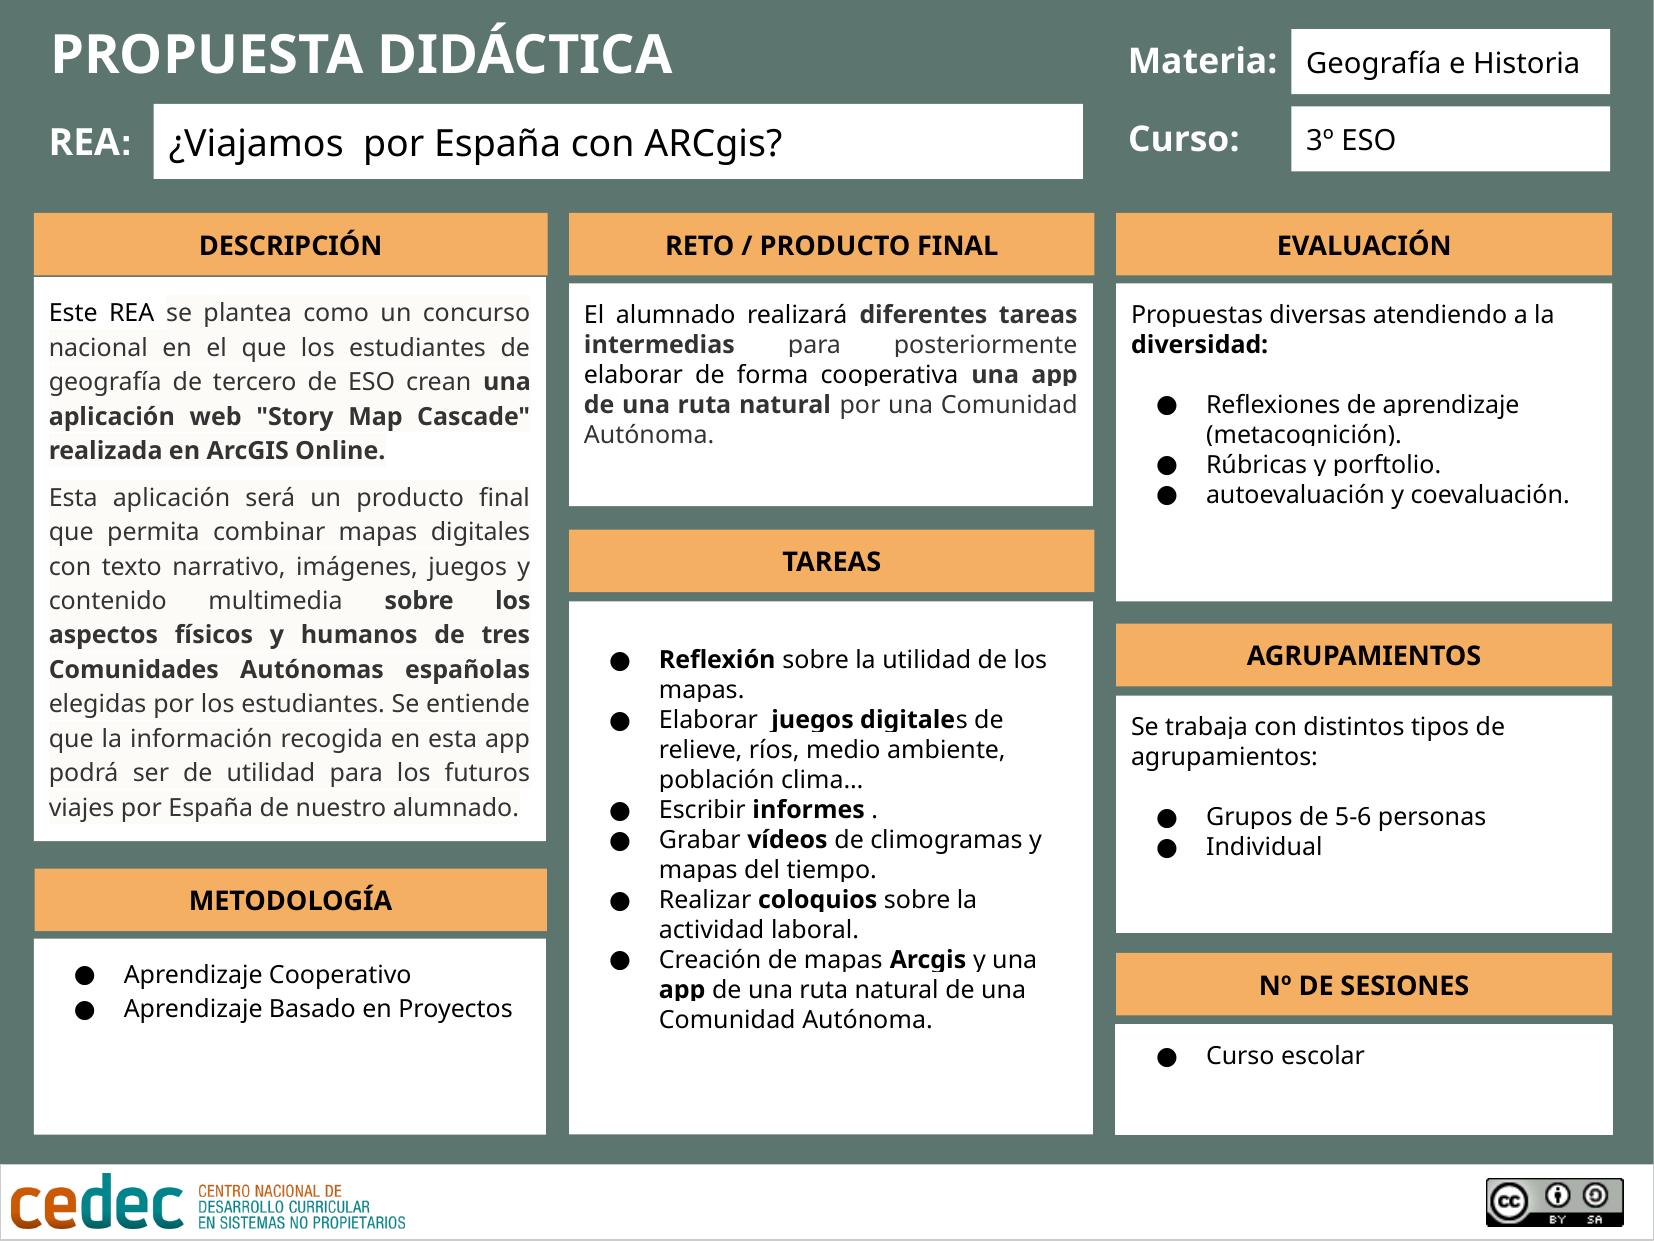

PROPUESTA DIDÁCTICA
Geografía e Historia
Materia:
¿Viajamos por España con ARCgis?
3º ESO
Curso:
REA:
DESCRIPCIÓN
RETO / PRODUCTO FINAL
EVALUACIÓN
Este REA se plantea como un concurso nacional en el que los estudiantes de geografía de tercero de ESO crean una aplicación web "Story Map Cascade" realizada en ArcGIS Online.
Esta aplicación será un producto final que permita combinar mapas digitales con texto narrativo, imágenes, juegos y contenido multimedia sobre los aspectos físicos y humanos de tres Comunidades Autónomas españolas elegidas por los estudiantes. Se entiende que la información recogida en esta app podrá ser de utilidad para los futuros viajes por España de nuestro alumnado.
.
El alumnado realizará diferentes tareas intermedias para posteriormente elaborar de forma cooperativa una app de una ruta natural por una Comunidad Autónoma.
Propuestas diversas atendiendo a la diversidad:
Reflexiones de aprendizaje (metacognición).
Rúbricas y porftolio.
autoevaluación y coevaluación.
TAREAS
Reflexión sobre la utilidad de los mapas.
Elaborar juegos digitales de relieve, ríos, medio ambiente, población clima…
Escribir informes .
Grabar vídeos de climogramas y mapas del tiempo.
Realizar coloquios sobre la actividad laboral.
Creación de mapas Arcgis y una app de una ruta natural de una Comunidad Autónoma.
AGRUPAMIENTOS
Se trabaja con distintos tipos de agrupamientos:
Grupos de 5-6 personas
Individual
METODOLOGÍA
Aprendizaje Cooperativo
Aprendizaje Basado en Proyectos
Nº DE SESIONES
Curso escolar